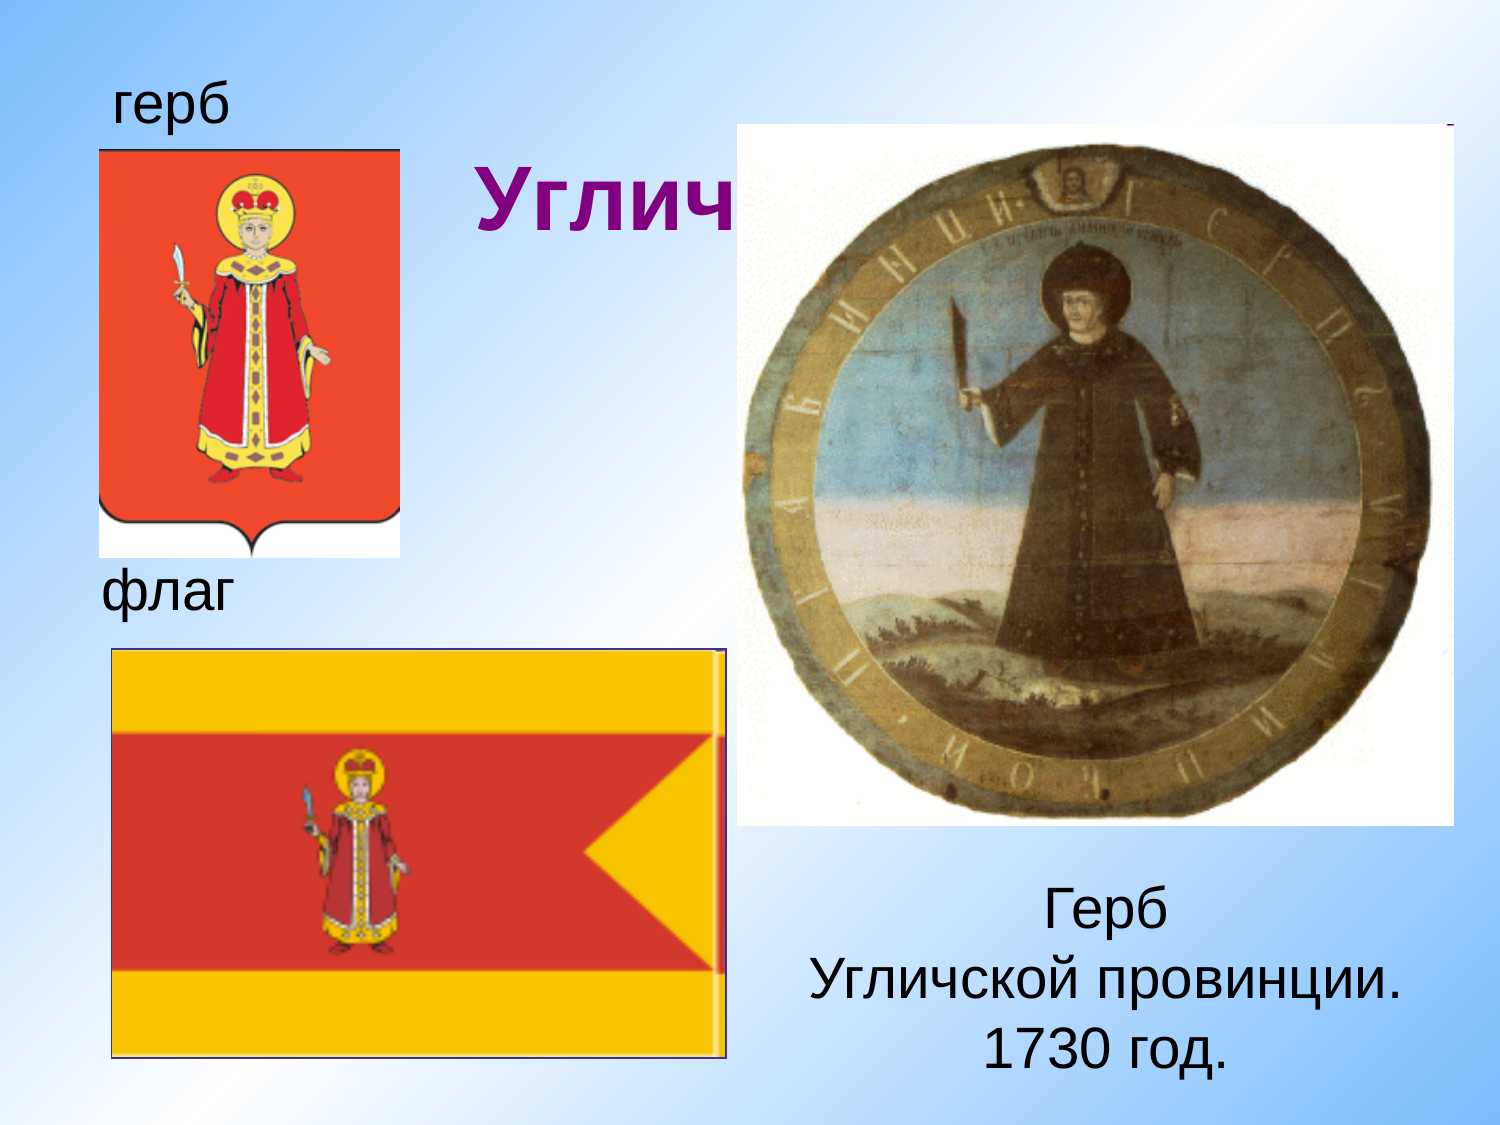

герб
# Углич
флаг
Герб
Угличской провинции. 1730 год.